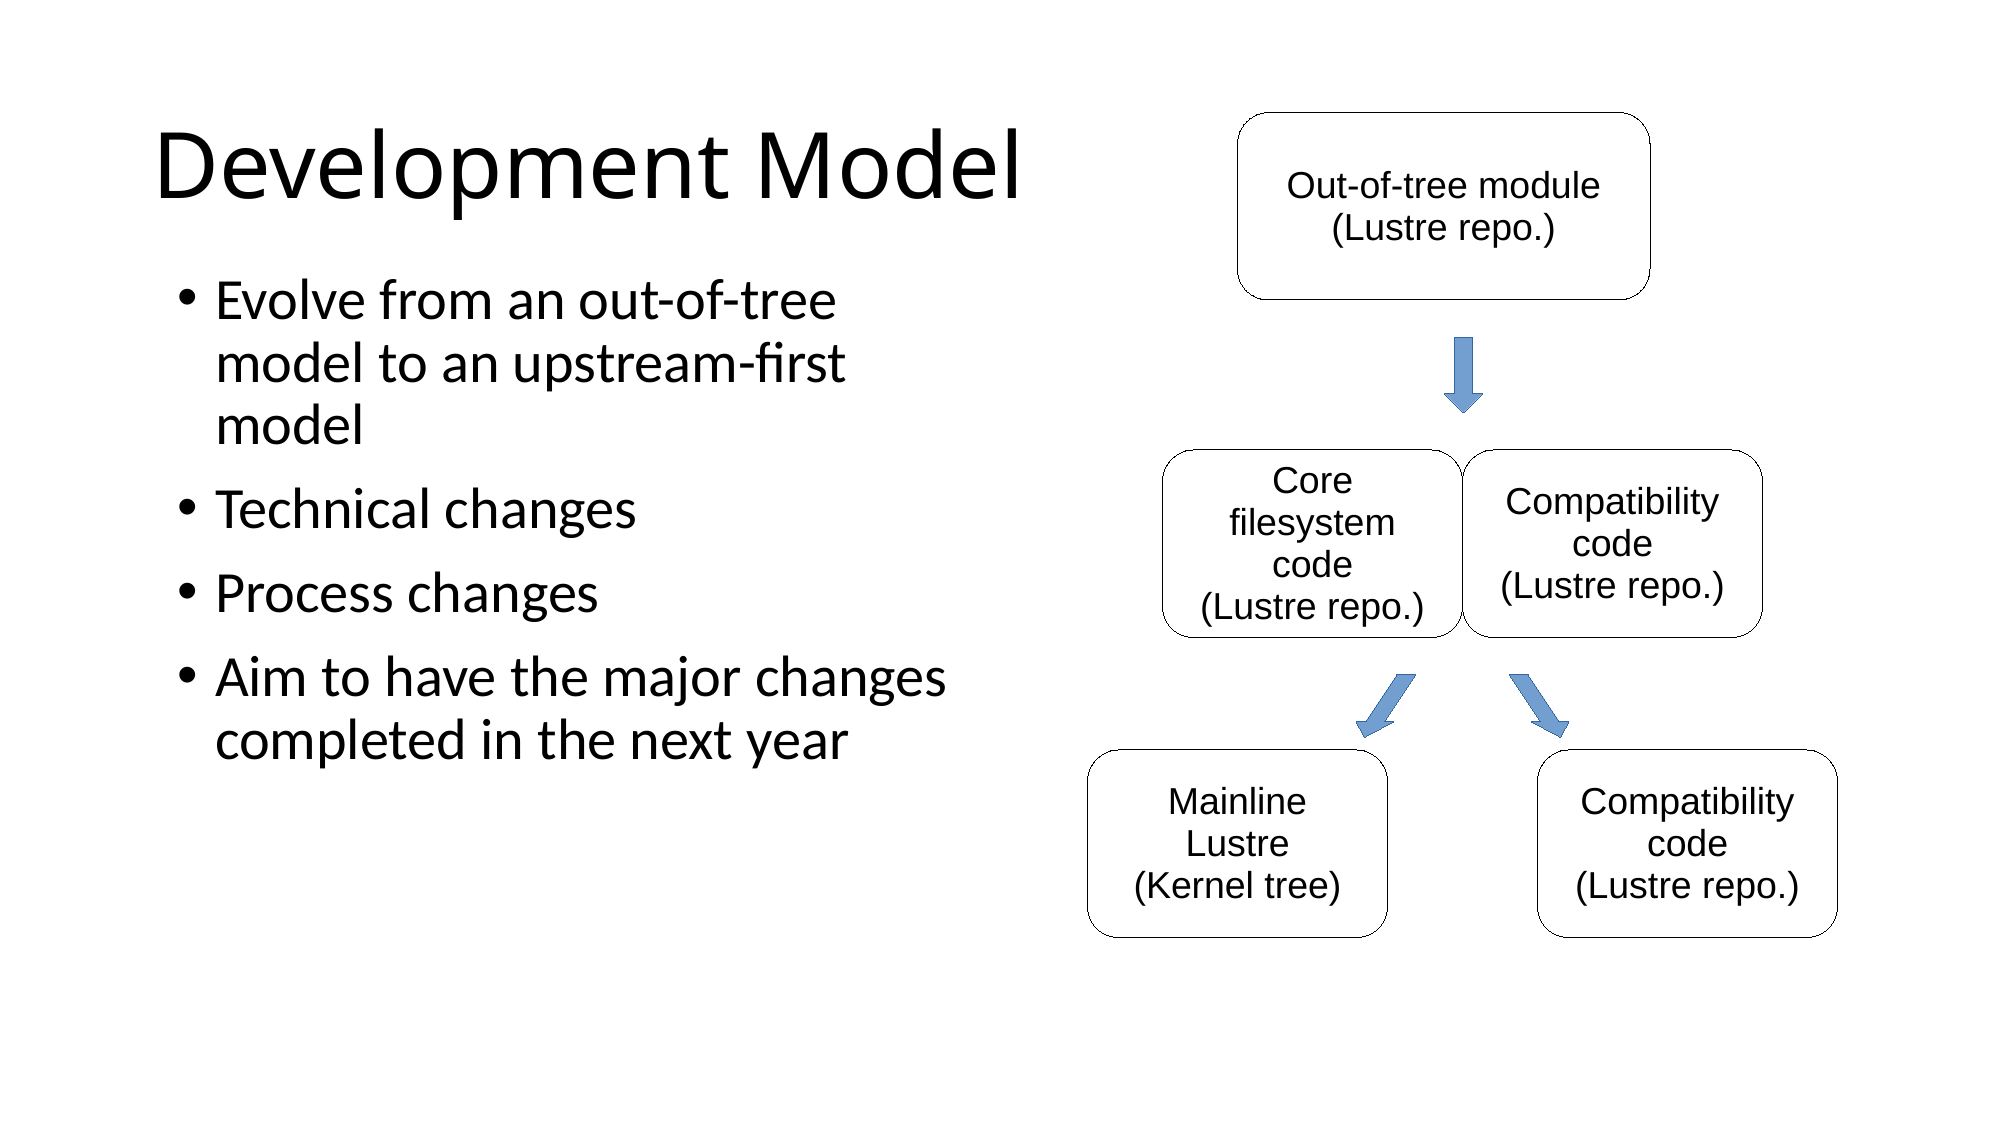

# Development Model
Out-of-tree module
(Lustre repo.)
Evolve from an out-of-tree model to an upstream-first model
Technical changes
Process changes
Aim to have the major changes completed in the next year
Core filesystem code
(Lustre repo.)
Compatibility code
(Lustre repo.)
Mainline
Lustre
(Kernel tree)
Compatibility code
(Lustre repo.)